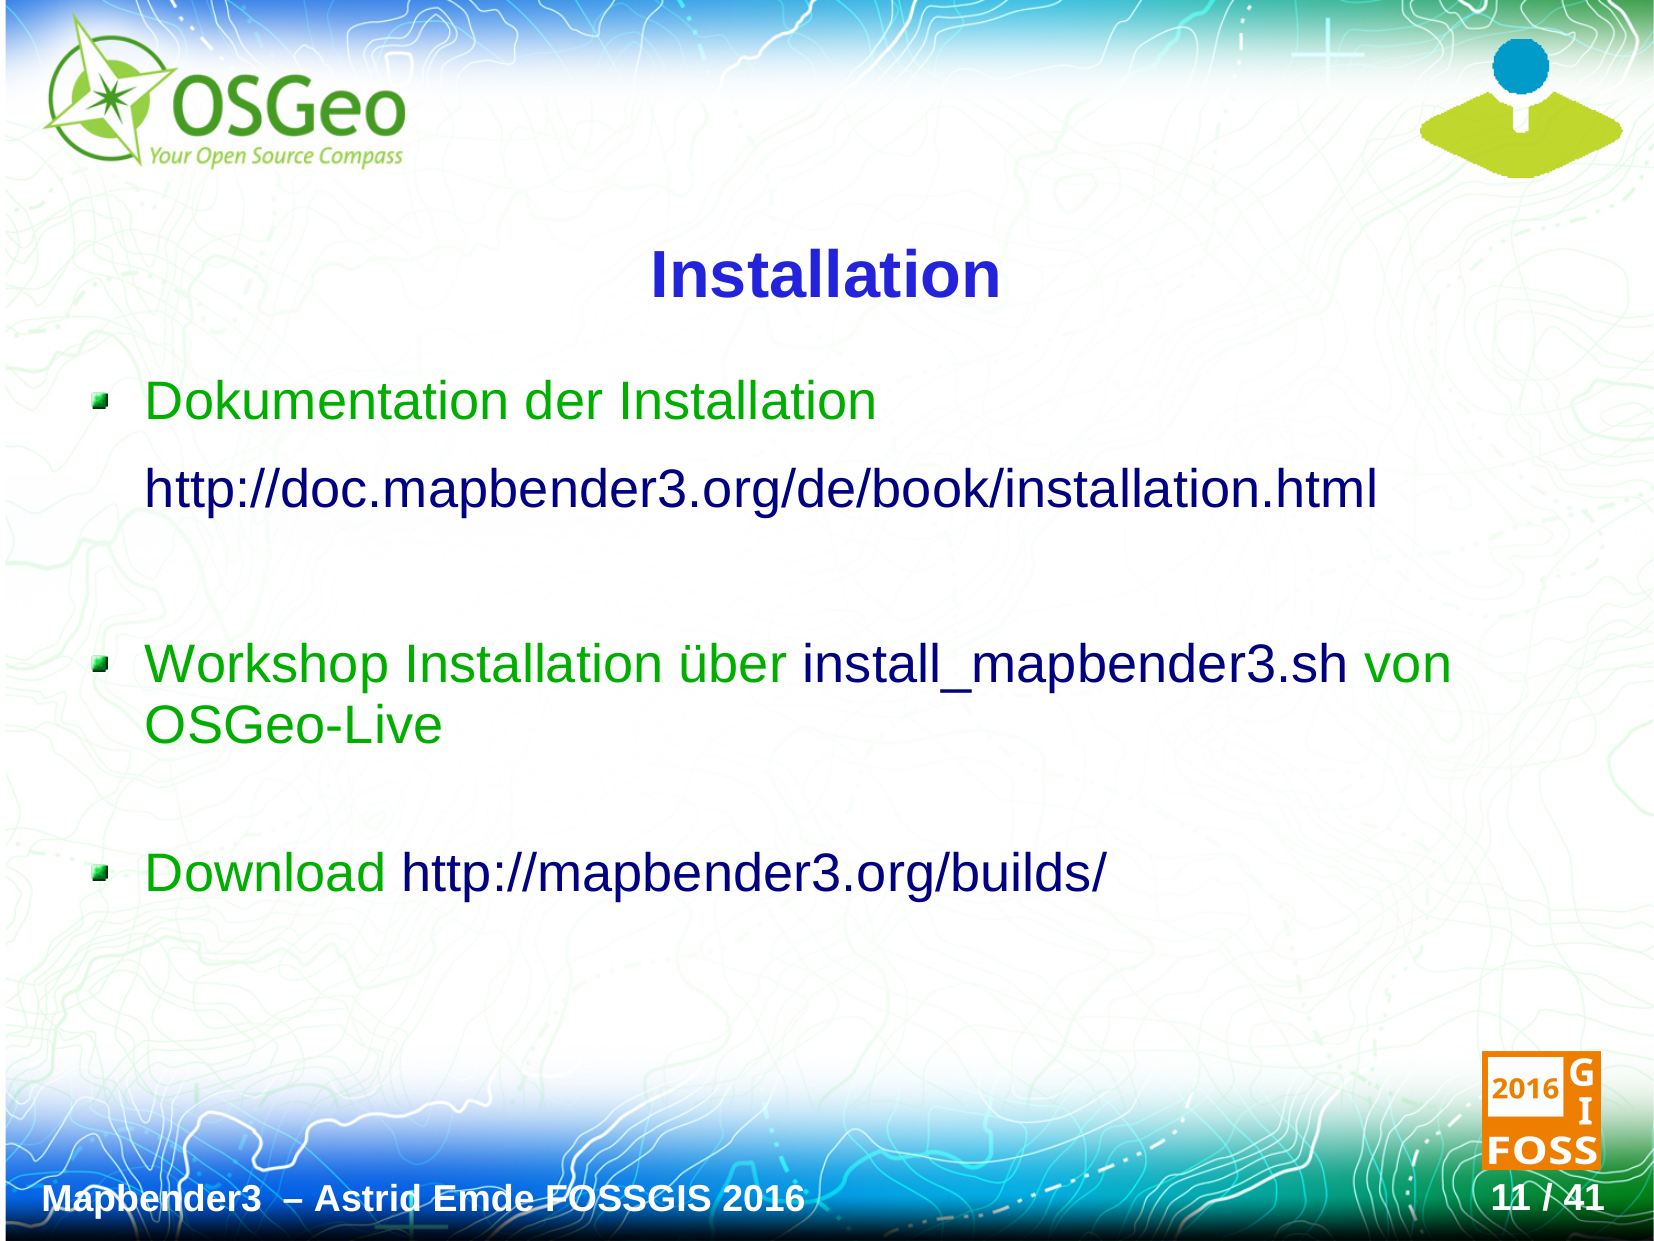

# Installation
Dokumentation der Installation
http://doc.mapbender3.org/de/book/installation.html
Workshop Installation über install_mapbender3.sh von OSGeo-Live
Download http://mapbender3.org/builds/